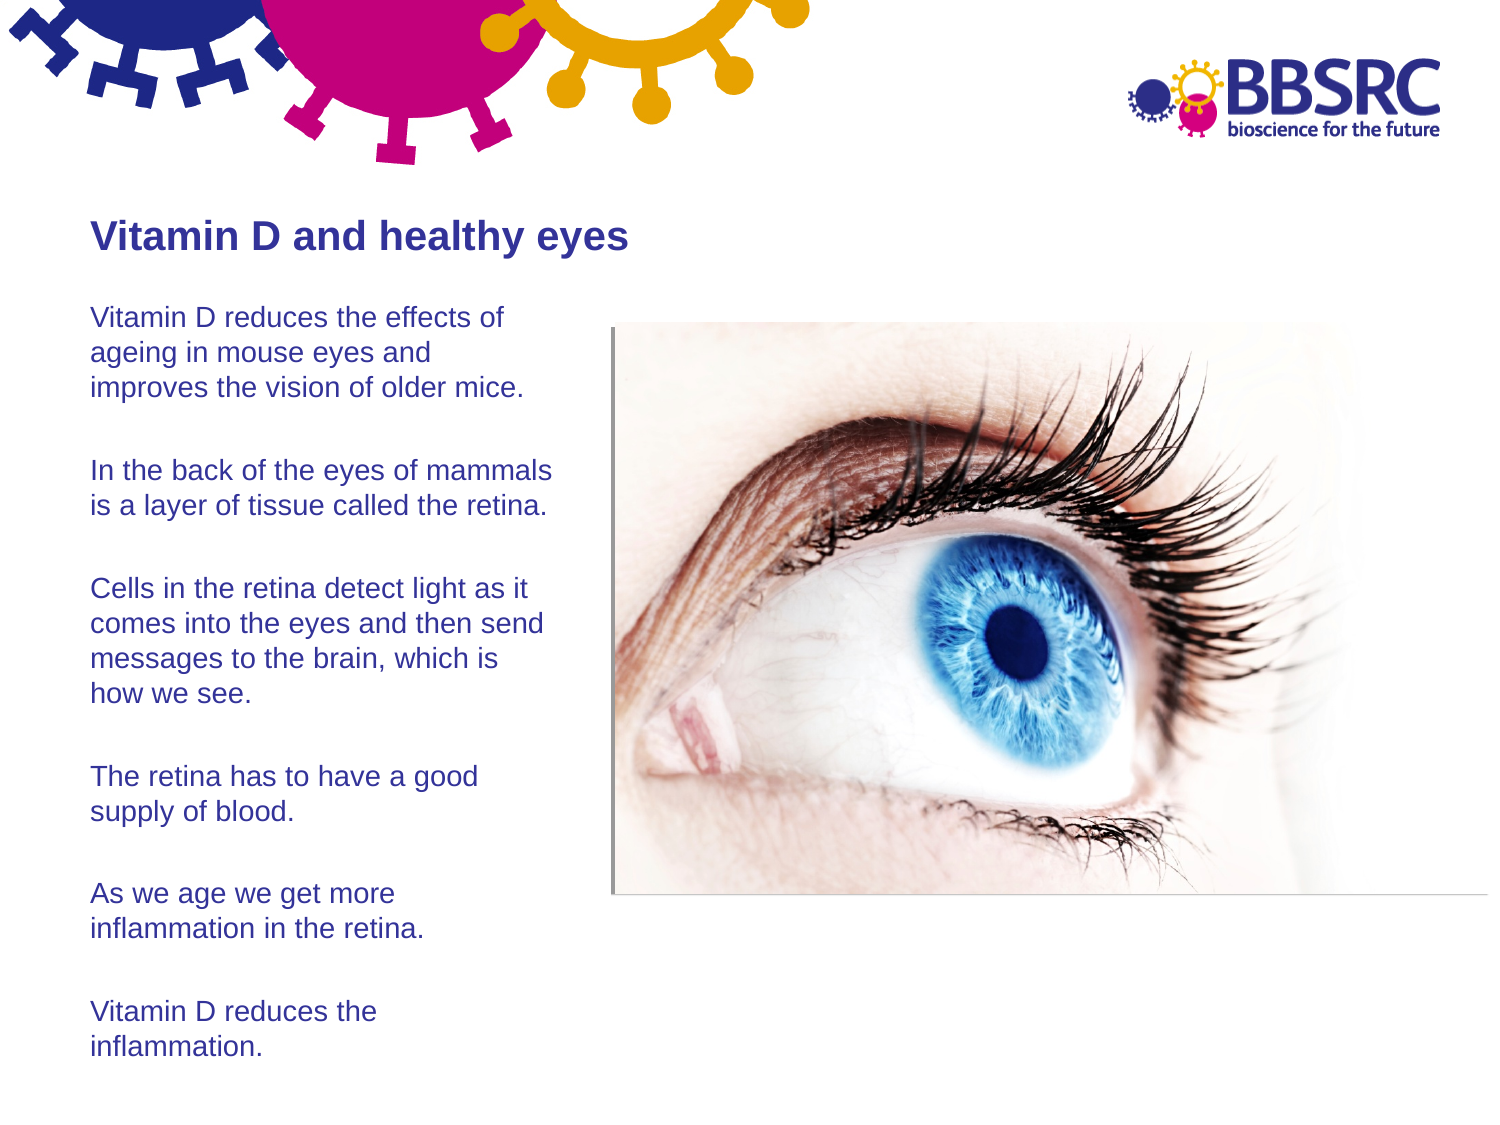

# Vitamin D and healthy eyes
Vitamin D reduces the effects of ageing in mouse eyes and improves the vision of older mice.
In the back of the eyes of mammals is a layer of tissue called the retina.
Cells in the retina detect light as it comes into the eyes and then send messages to the brain, which is how we see.
The retina has to have a good supply of blood.
As we age we get more inflammation in the retina.
Vitamin D reduces the inflammation.